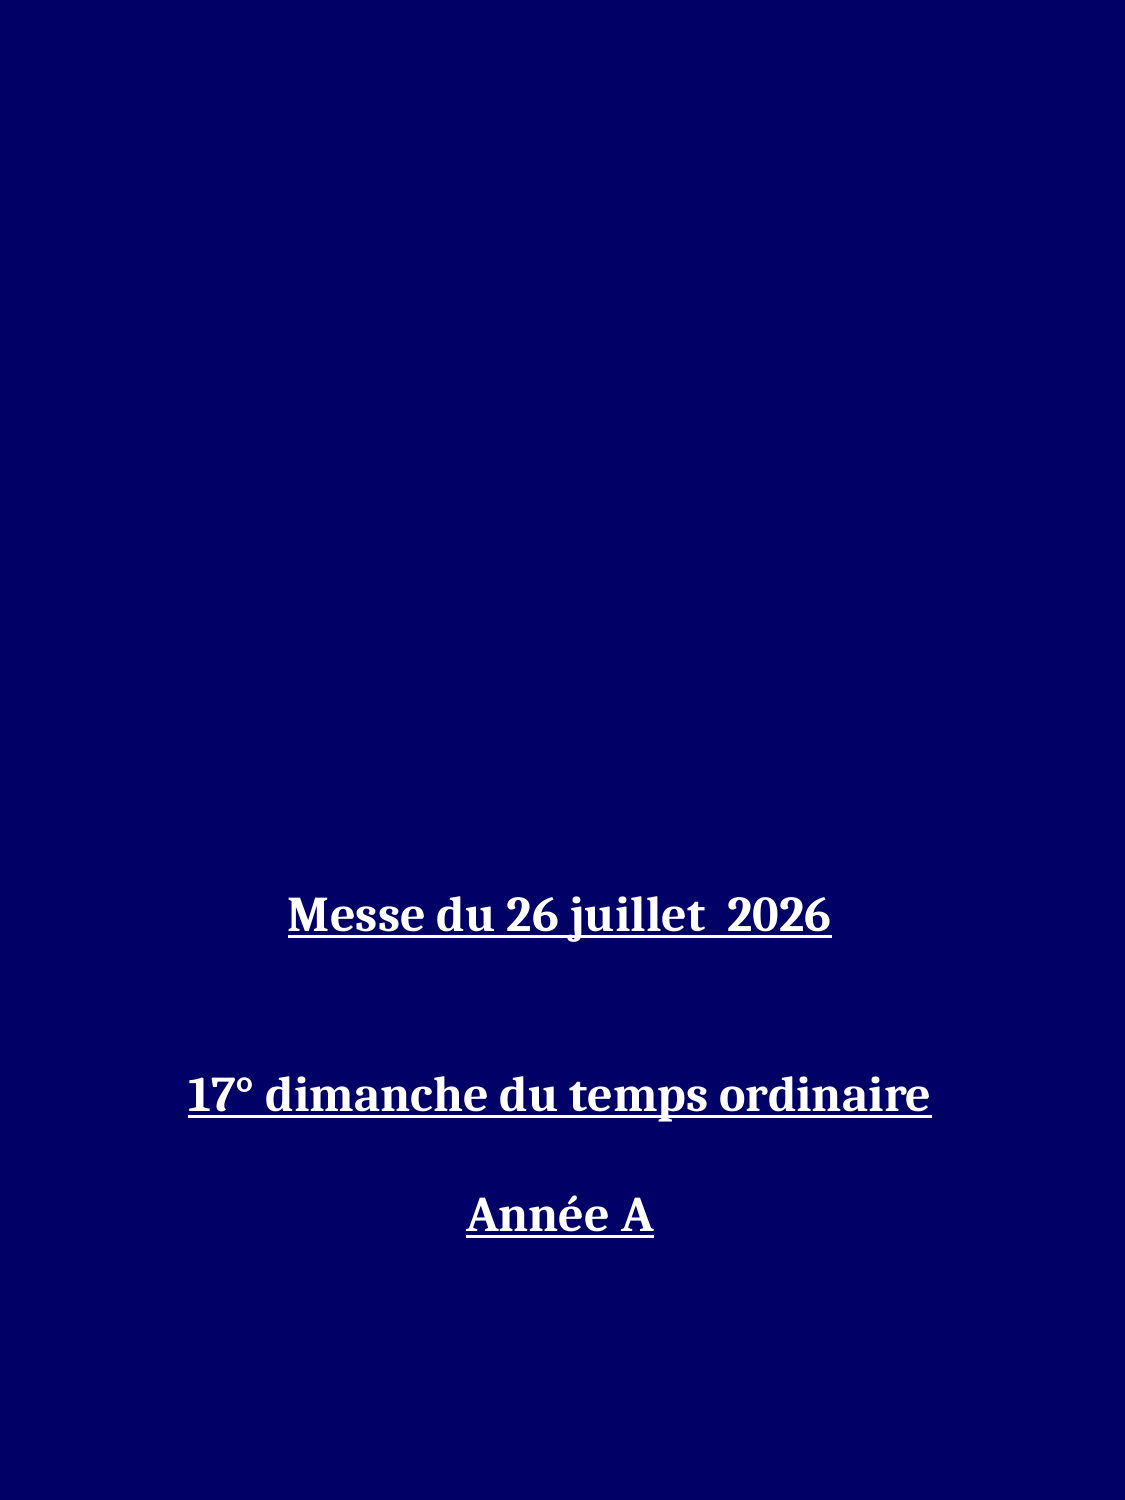

Messe du 26 juillet 2026
17° dimanche du temps ordinaire
Année A